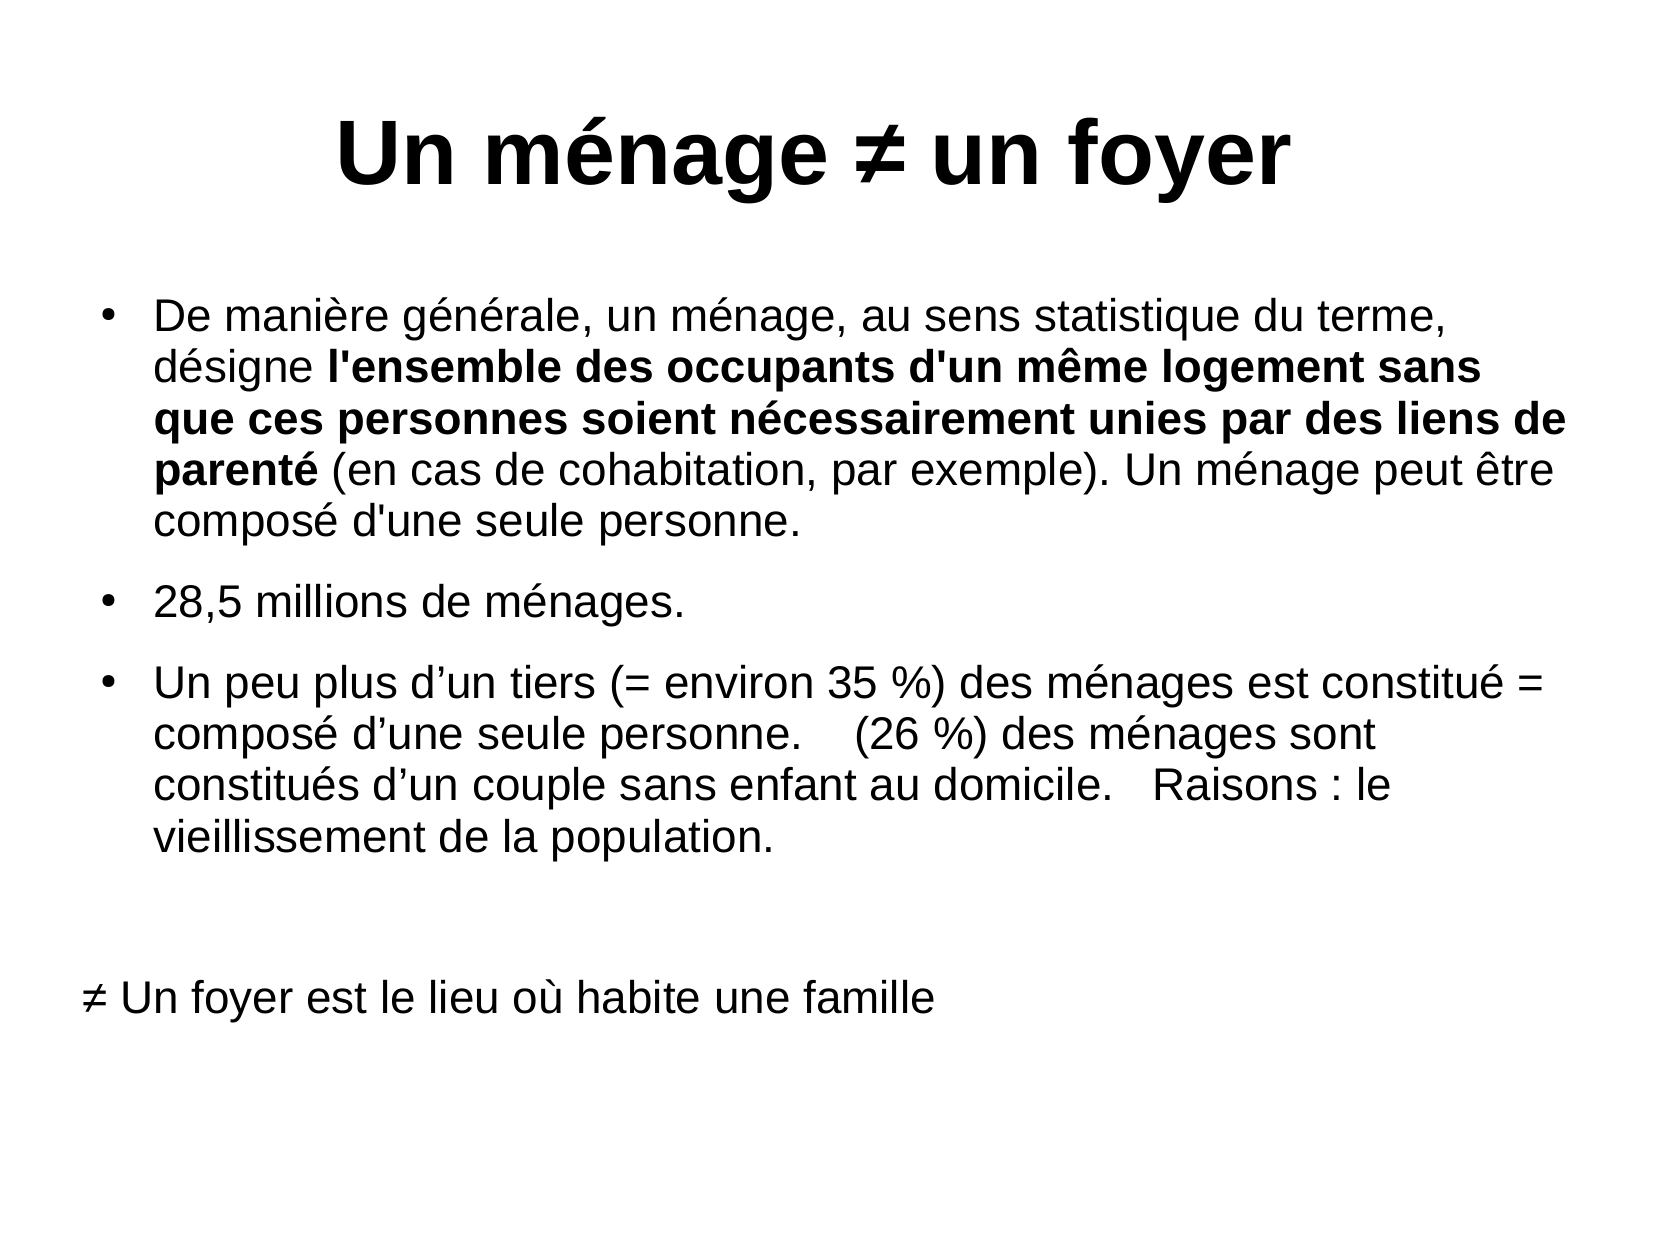

# Un ménage ≠ un foyer
De manière générale, un ménage, au sens statistique du terme, désigne l'ensemble des occupants d'un même logement sans que ces personnes soient nécessairement unies par des liens de parenté (en cas de cohabitation, par exemple). Un ménage peut être composé d'une seule personne.
28,5 millions de ménages.
Un peu plus d’un tiers (= environ 35 %) des ménages est constitué = composé d’une seule personne. (26 %) des ménages sont constitués d’un couple sans enfant au domicile. Raisons : le vieillissement de la population.
≠ Un foyer est le lieu où habite une famille